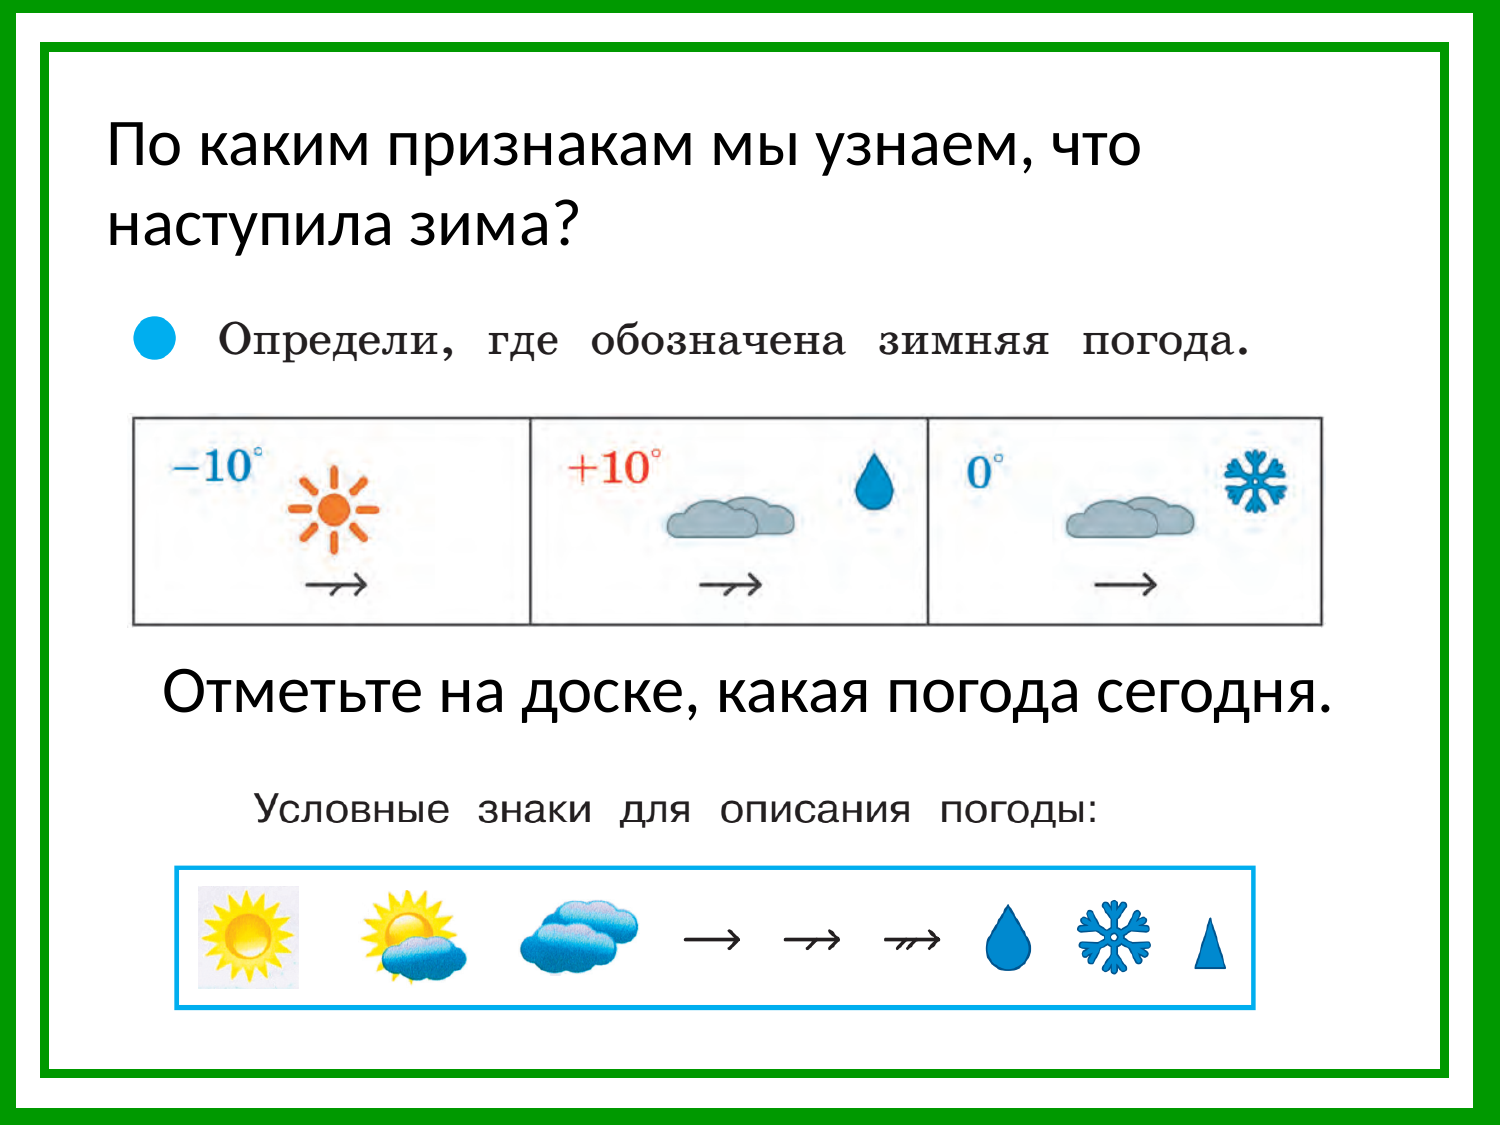

По каким признакам мы узнаем, что
наступила зима?
Отметьте на доске, какая погода сегодня.